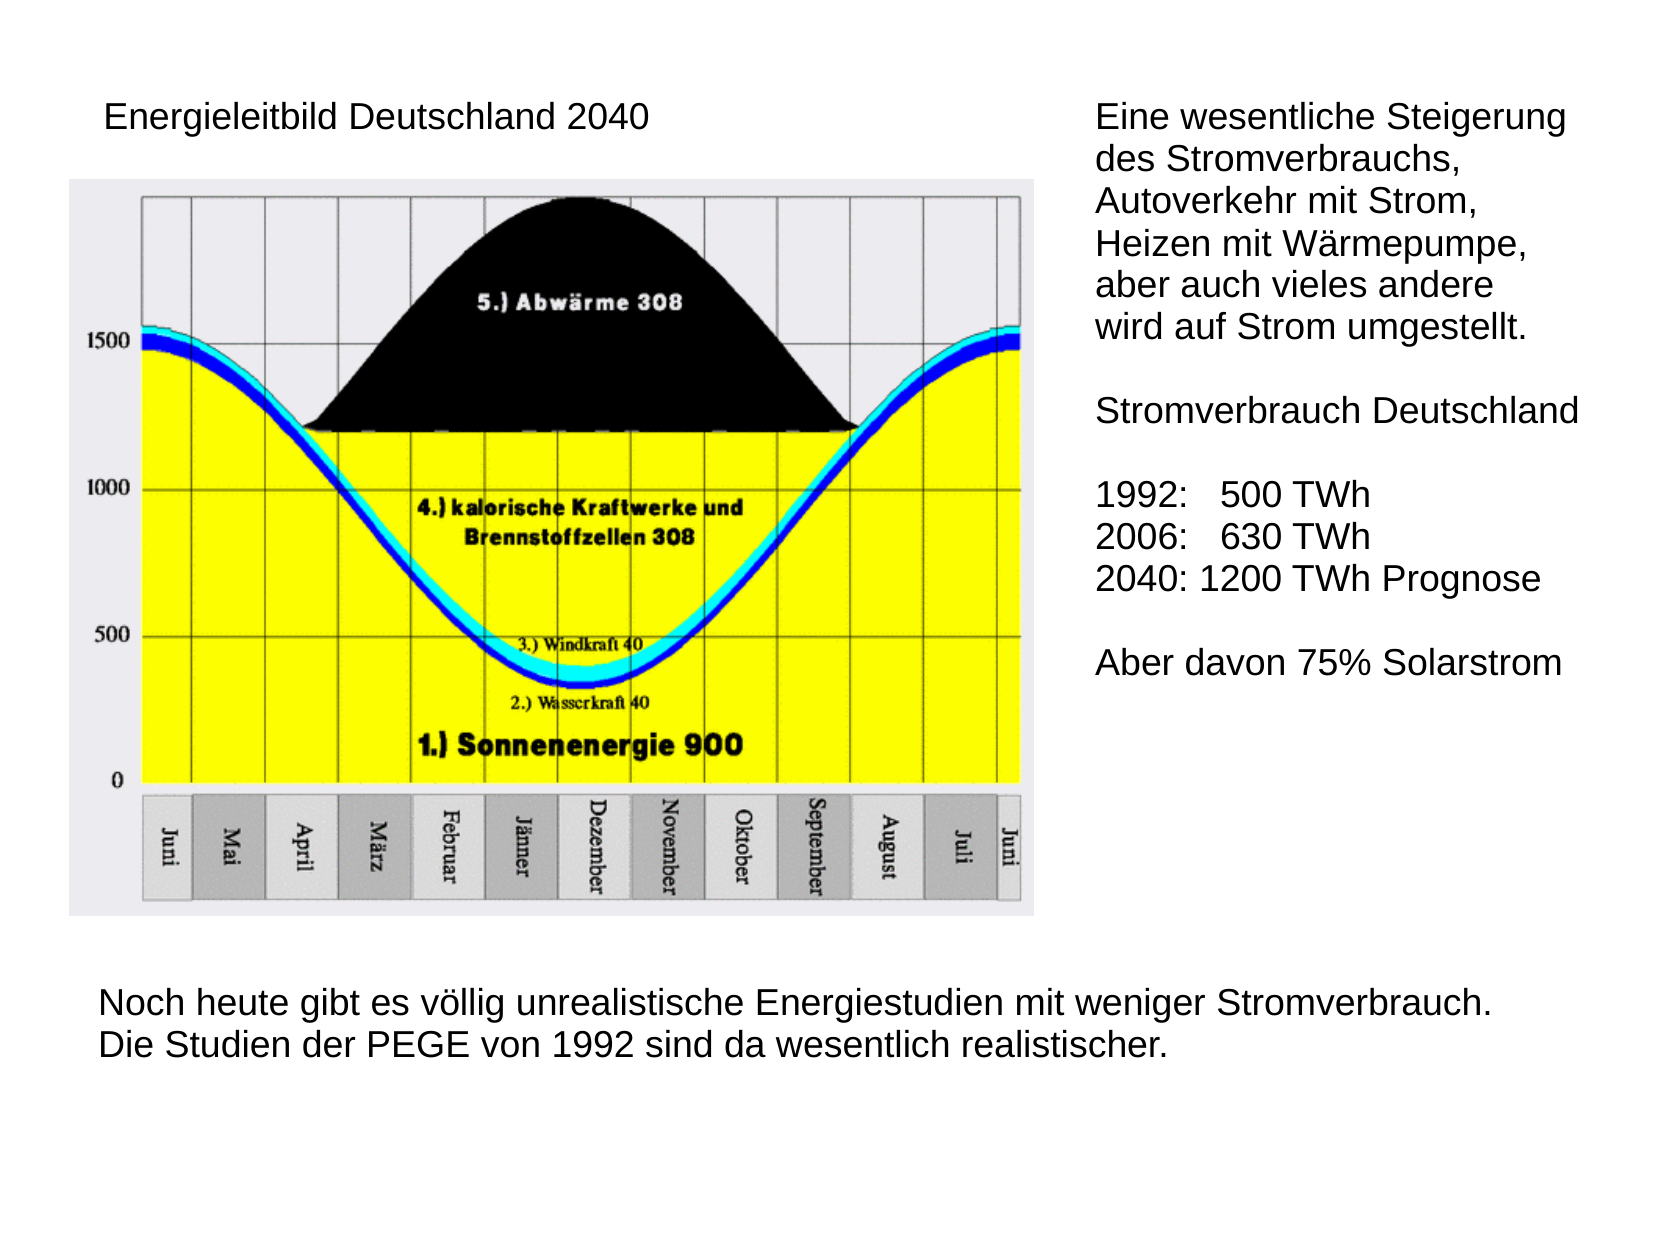

Energieleitbild Deutschland 2040
Eine wesentliche Steigerung
des Stromverbrauchs,
Autoverkehr mit Strom,
Heizen mit Wärmepumpe,
aber auch vieles andere
wird auf Strom umgestellt.
Stromverbrauch Deutschland
1992: 500 TWh
2006: 630 TWh
2040: 1200 TWh Prognose
Aber davon 75% Solarstrom
Noch heute gibt es völlig unrealistische Energiestudien mit weniger Stromverbrauch.
Die Studien der PEGE von 1992 sind da wesentlich realistischer.